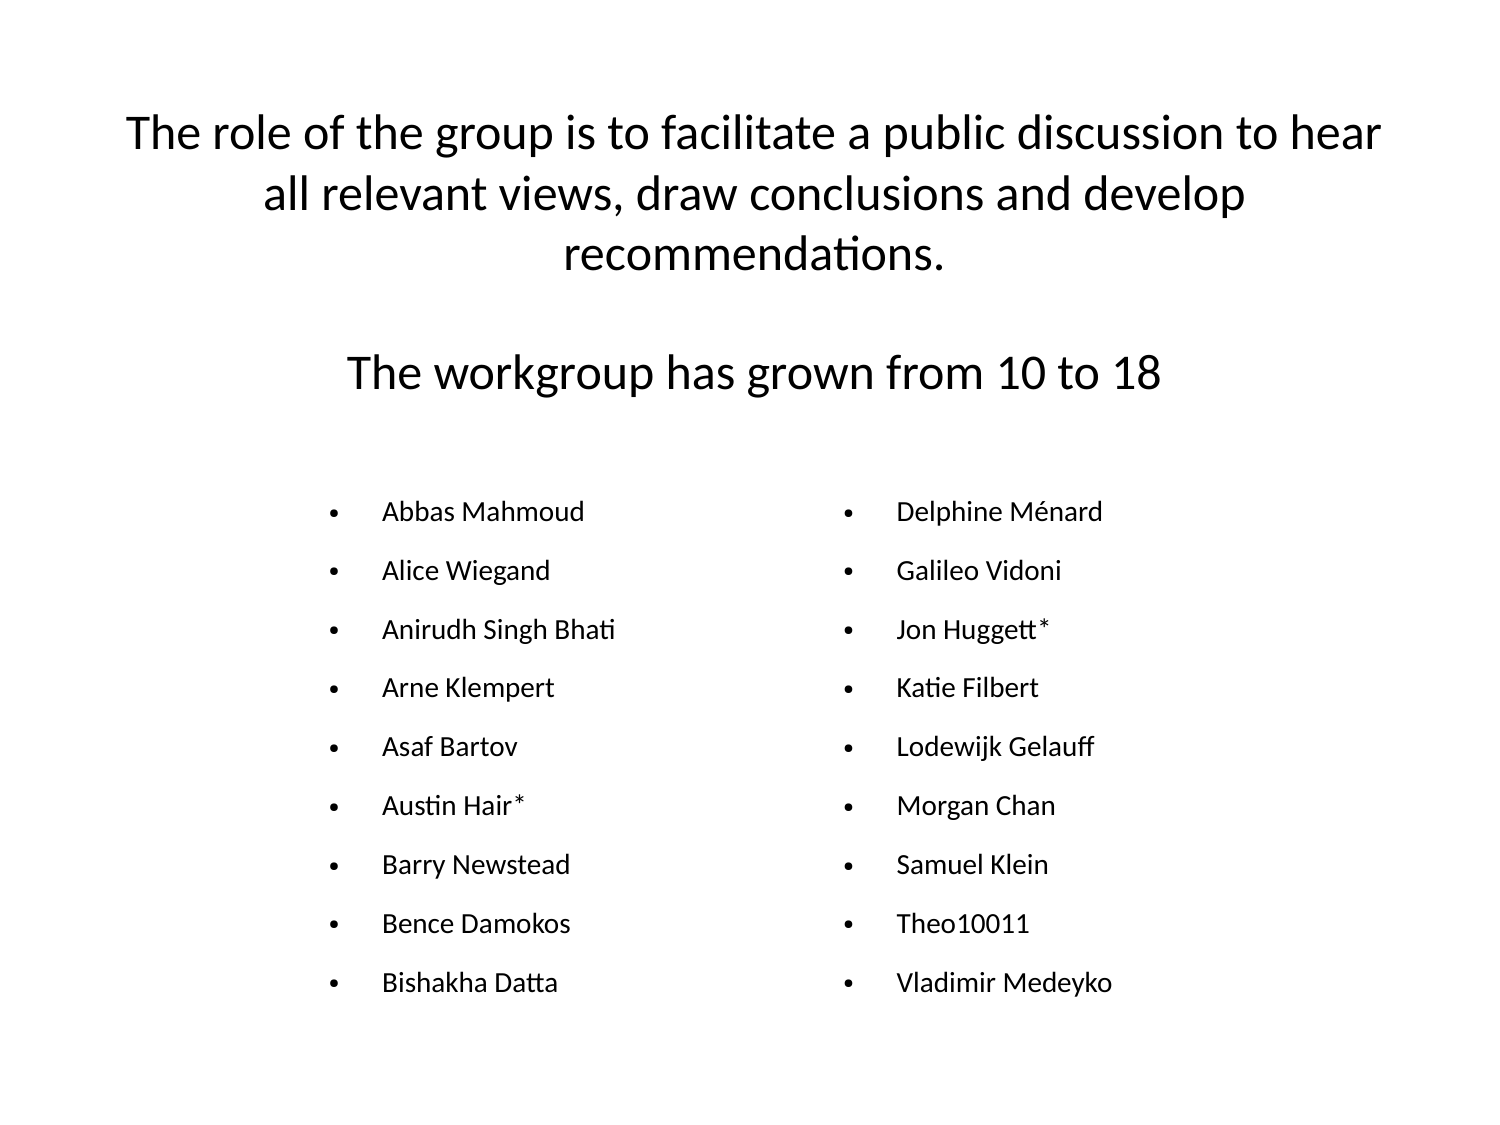

The role of the group is to facilitate a public discussion to hear all relevant views, draw conclusions and develop recommendations.
The workgroup has grown from 10 to 18
# Abbas Mahmoud
Alice Wiegand
Anirudh Singh Bhati
Arne Klempert
Asaf Bartov
Austin Hair*
Barry Newstead
Bence Damokos
Bishakha Datta
Delphine Ménard
Galileo Vidoni
Jon Huggett*
Katie Filbert
Lodewijk Gelauff
Morgan Chan
Samuel Klein
Theo10011
Vladimir Medeyko